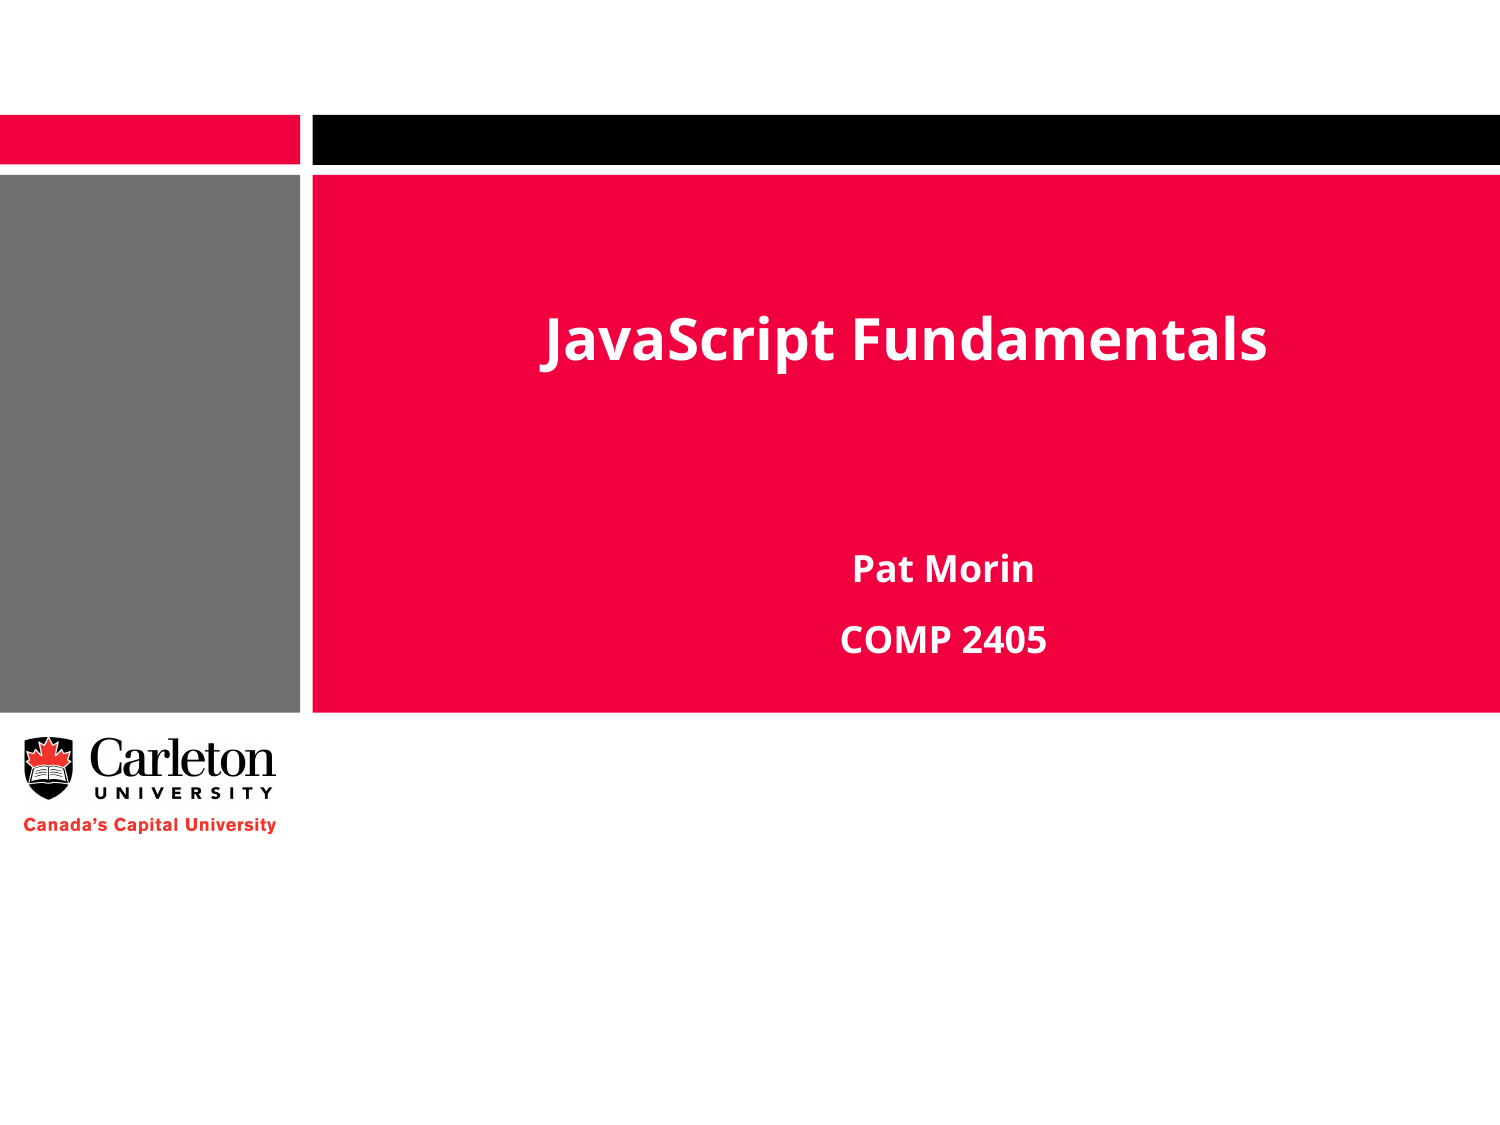

# JavaScript Fundamentals
Pat Morin
COMP 2405